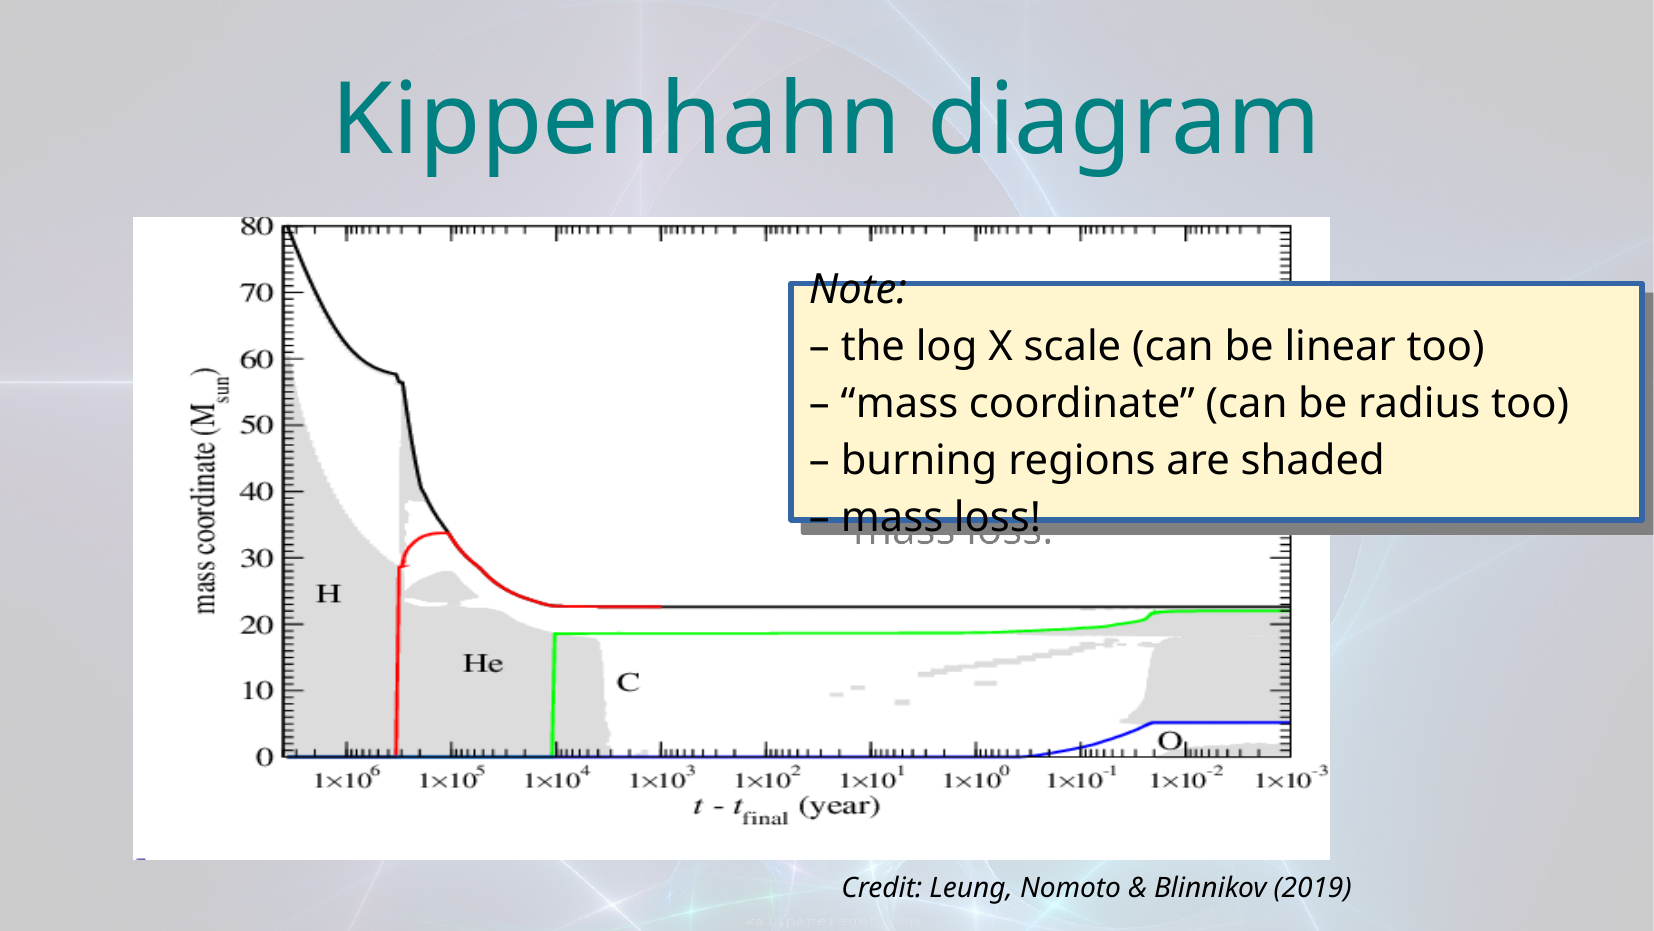

# Kippenhahn diagram
Note:
– the log X scale (can be linear too)
– “mass coordinate” (can be radius too)
– burning regions are shaded
– mass loss!
Credit: Leung, Nomoto & Blinnikov (2019)